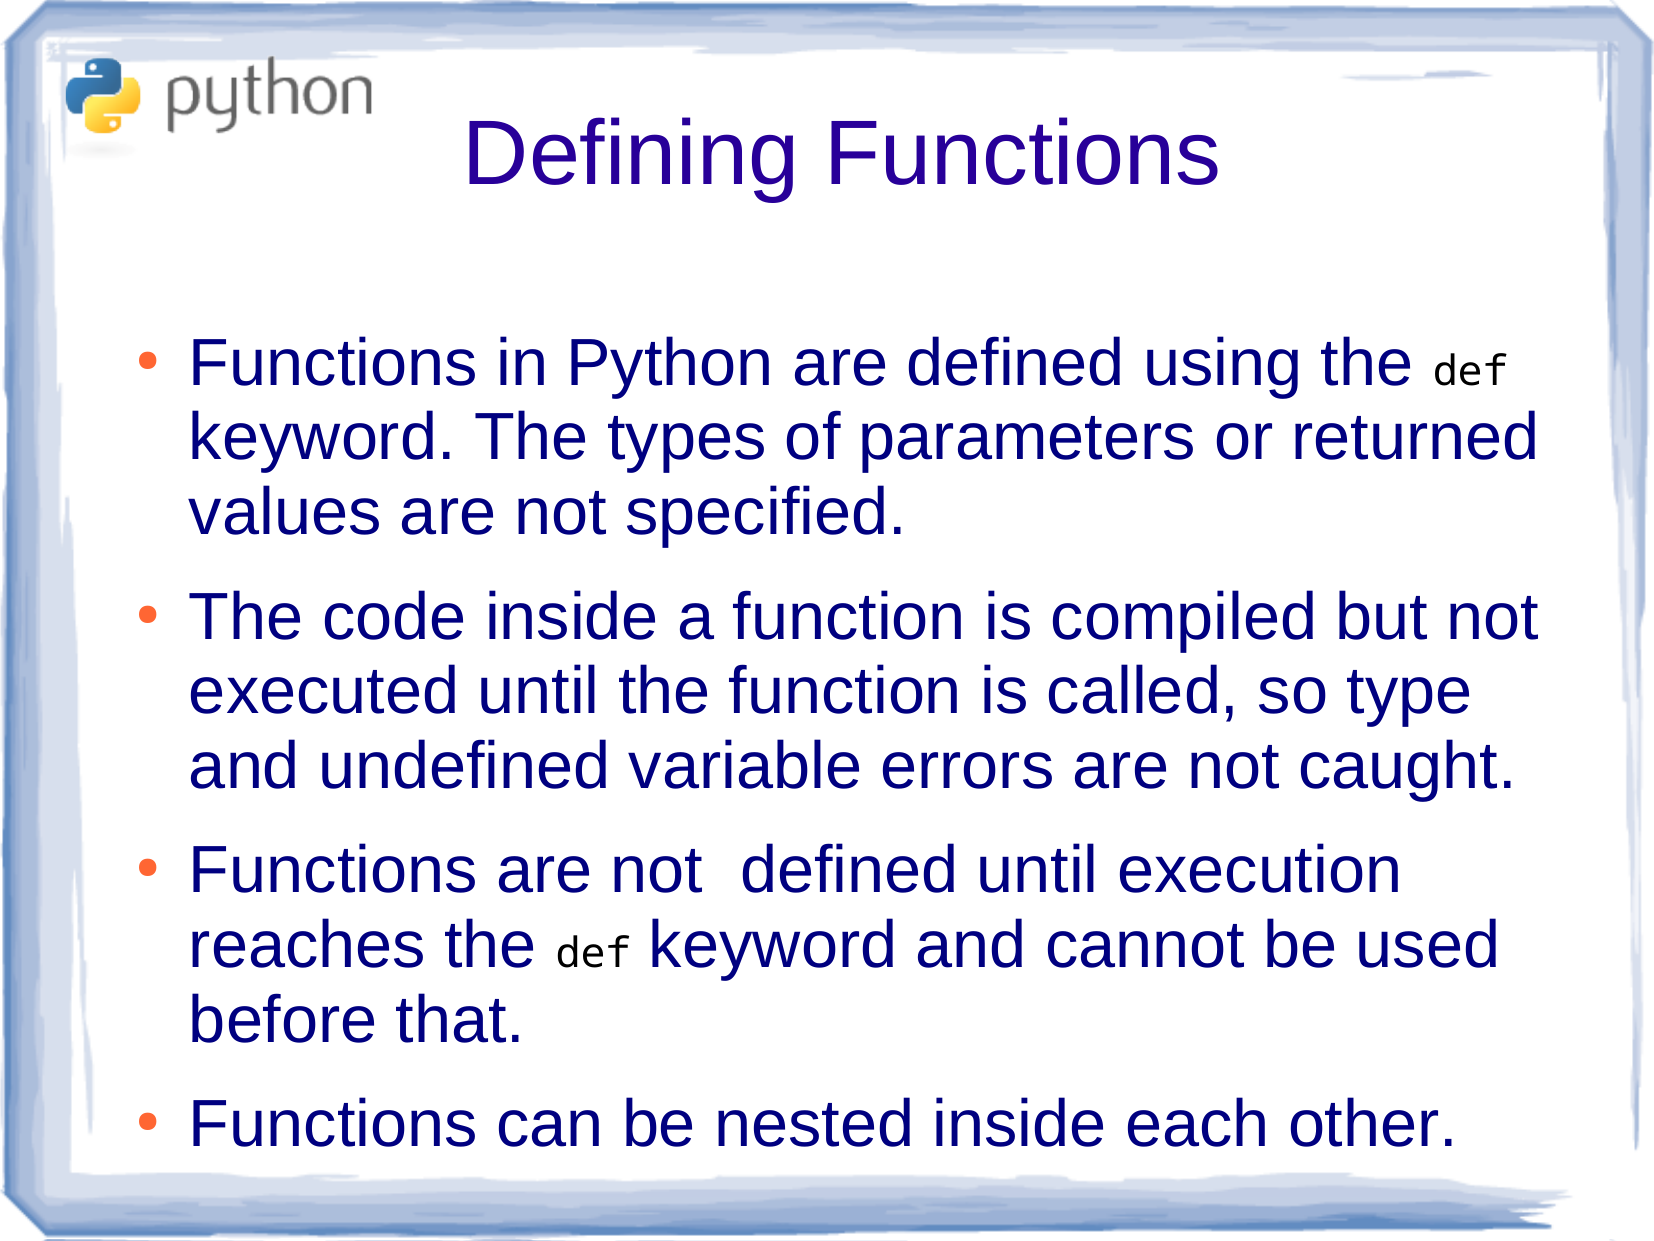

# Defining Functions
Functions in Python are defined using the def keyword. The types of parameters or returned values are not specified.
The code inside a function is compiled but not executed until the function is called, so type and undefined variable errors are not caught.
Functions are not defined until execution reaches the def keyword and cannot be used before that.
Functions can be nested inside each other.